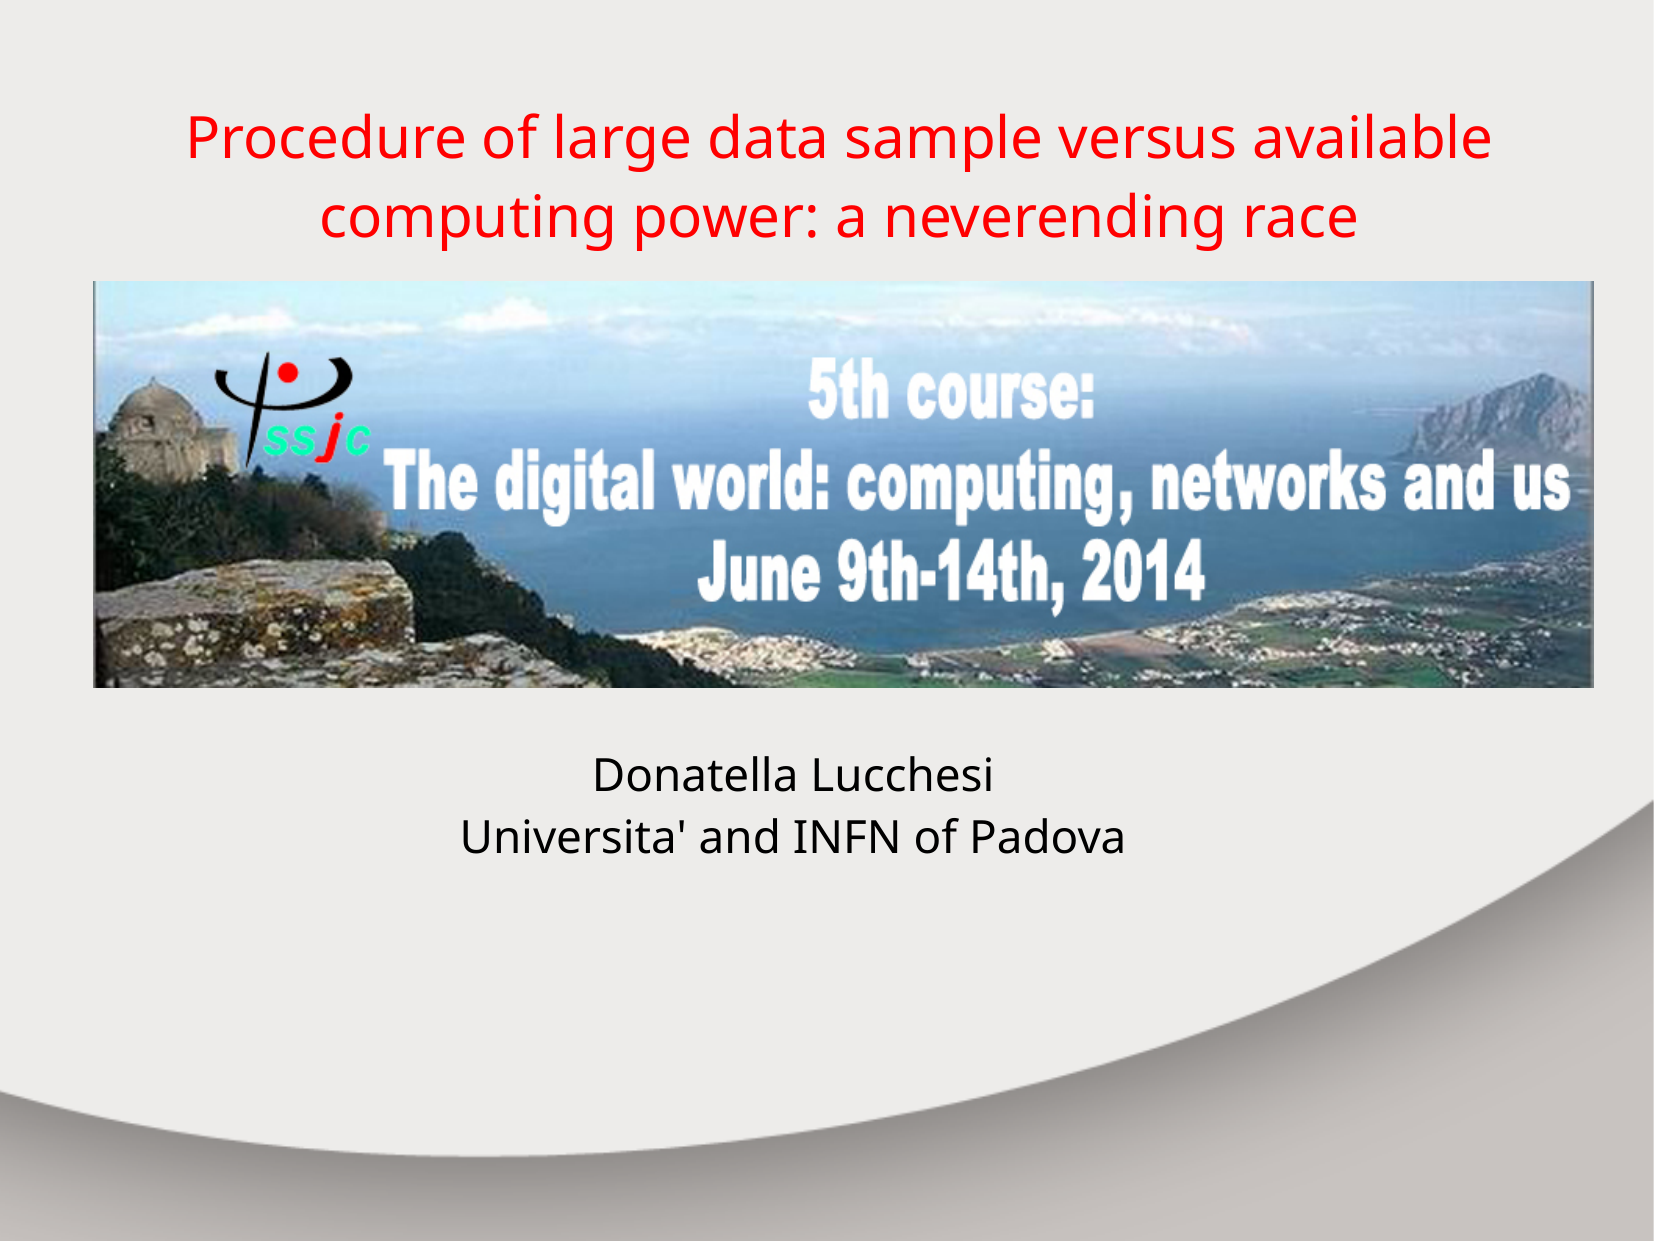

Procedure of large data sample versus available
computing power: a neverending race
Donatella Lucchesi
Universita' and INFN of Padova